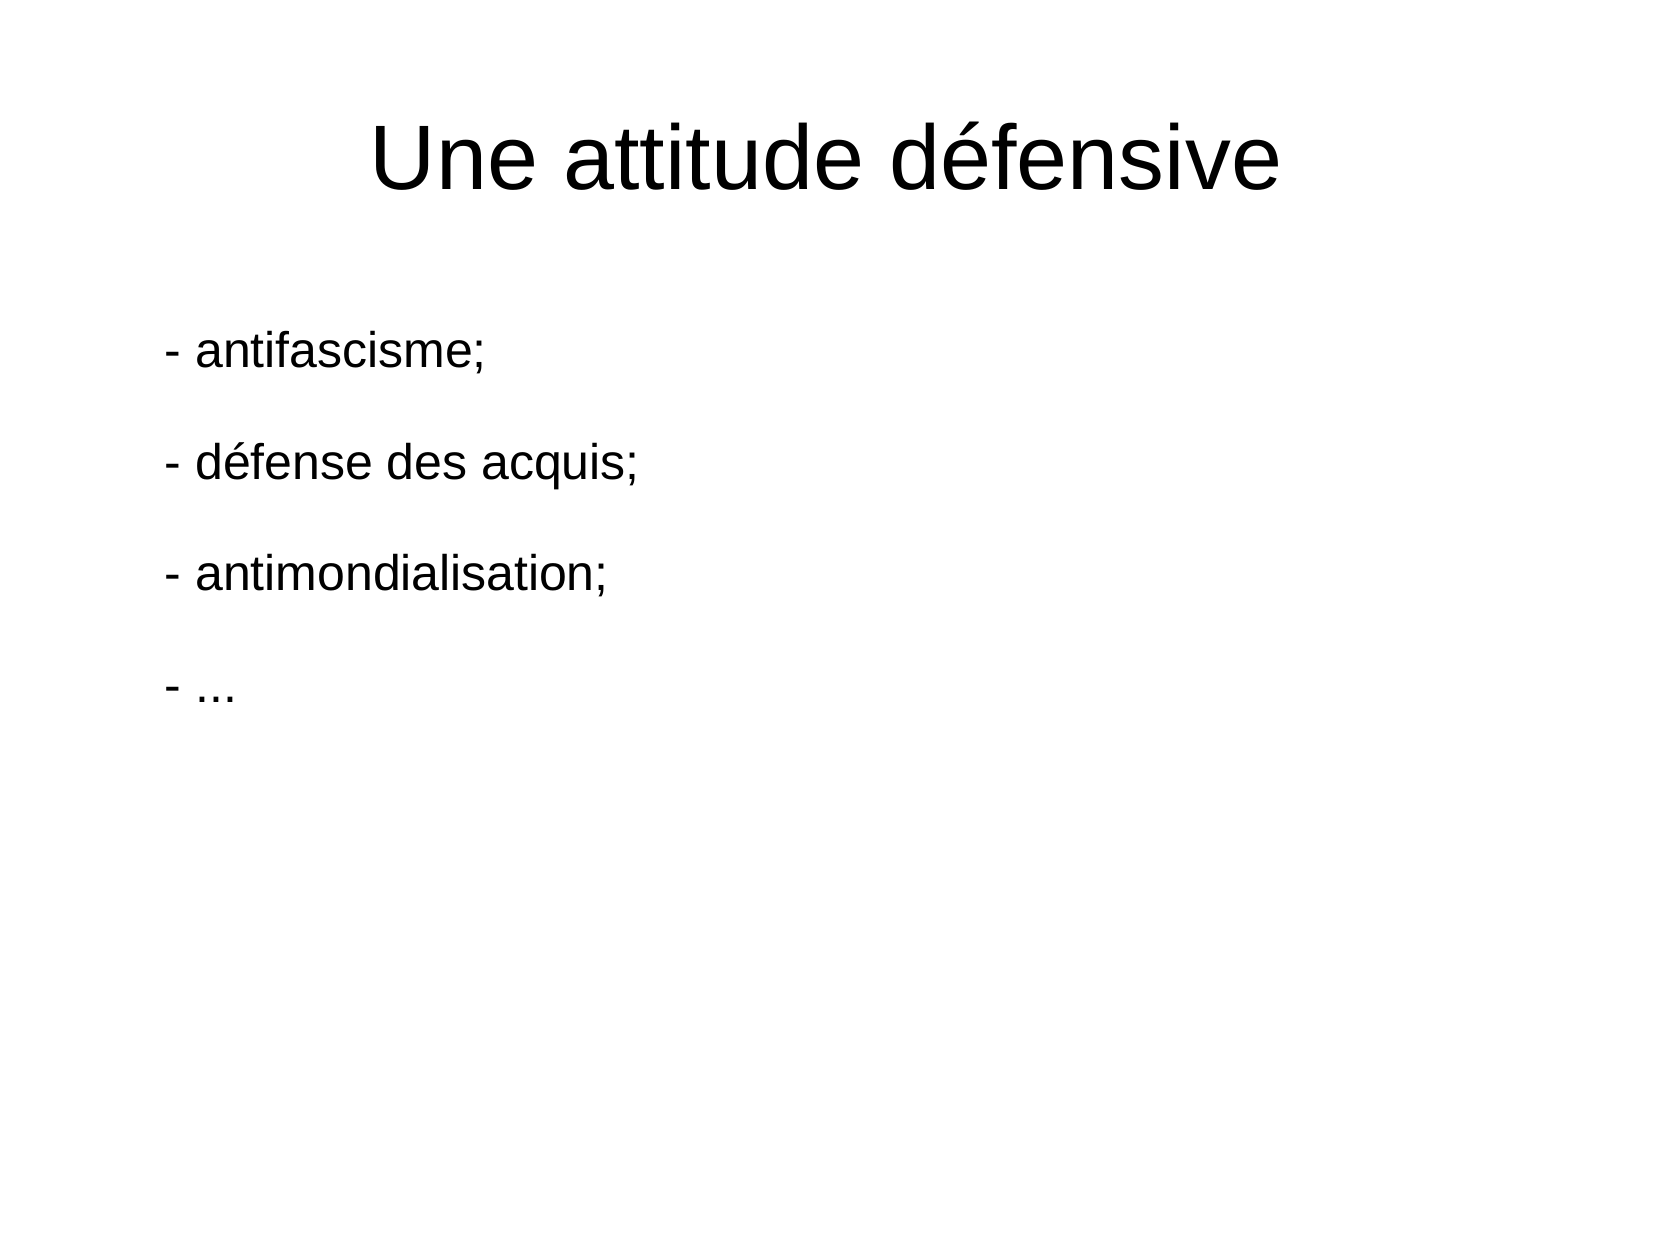

# Une attitude défensive
- antifascisme;
- défense des acquis;
- antimondialisation;
- ...